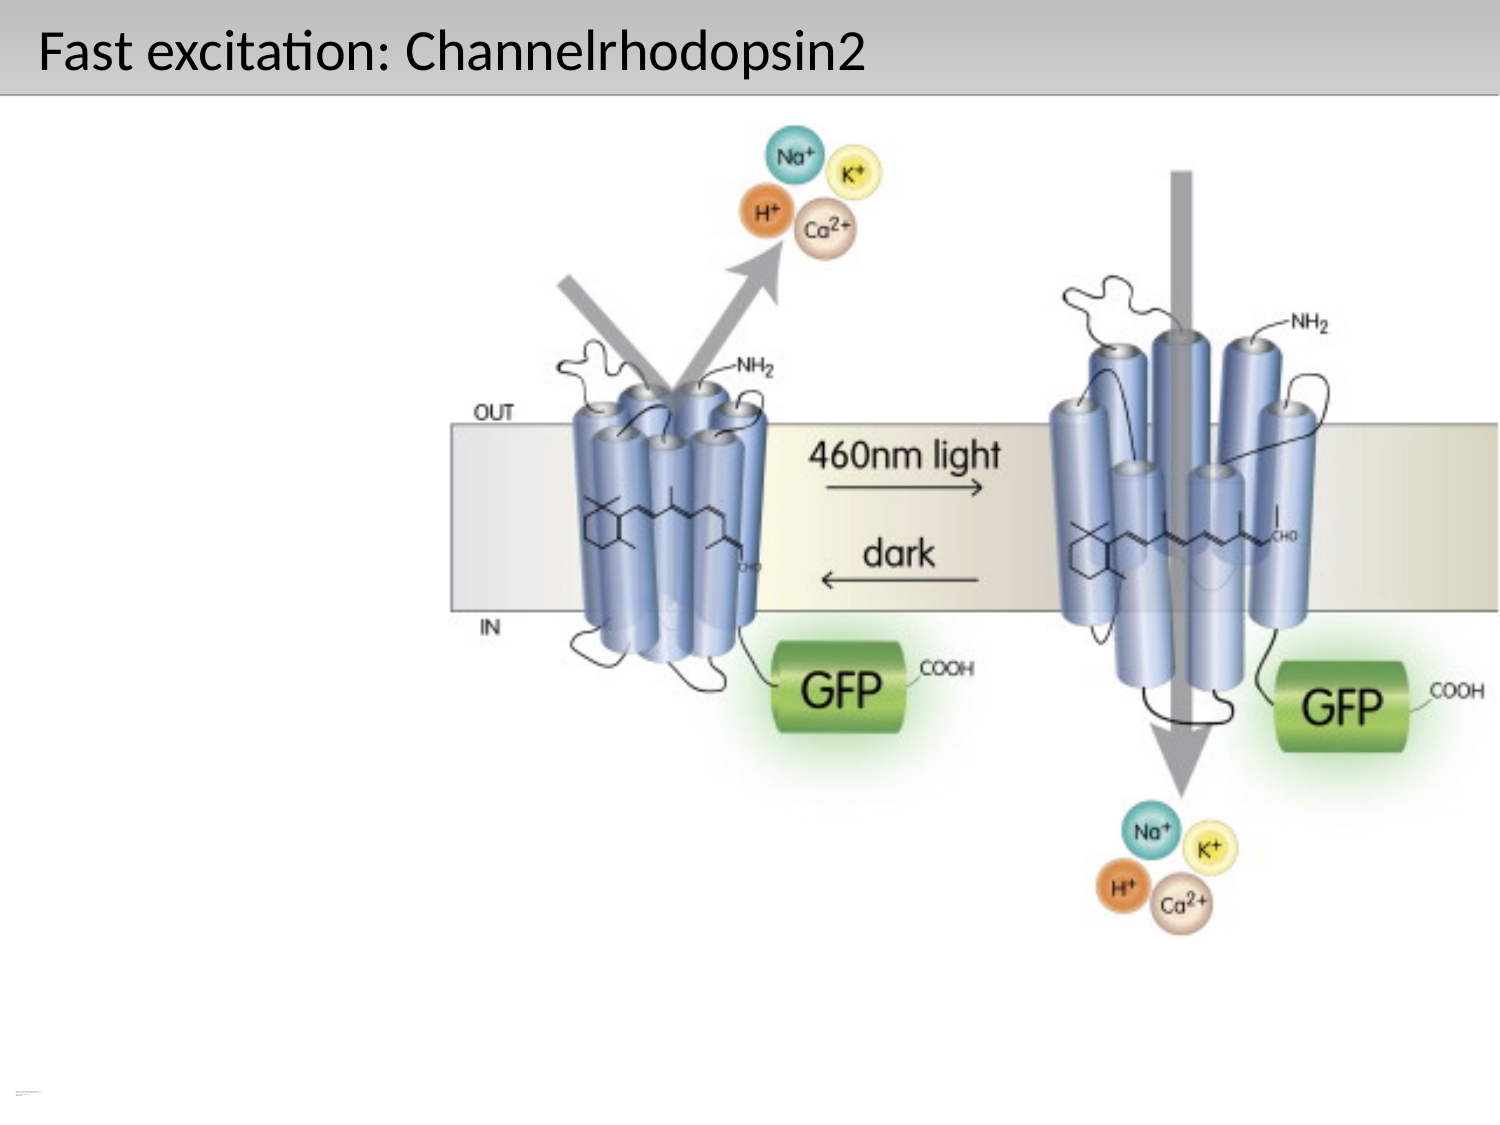

# Fast excitation: Channelrhodopsin2
Light activated ion channel isolated from green algae Chlamydomonas reinhardtii
unspecific cation channels, conducting H+, Na+, K+, and Ca2+ ions.
Blue light opens ChR2 (absorbs 480 nm)
Neuron depolarizes